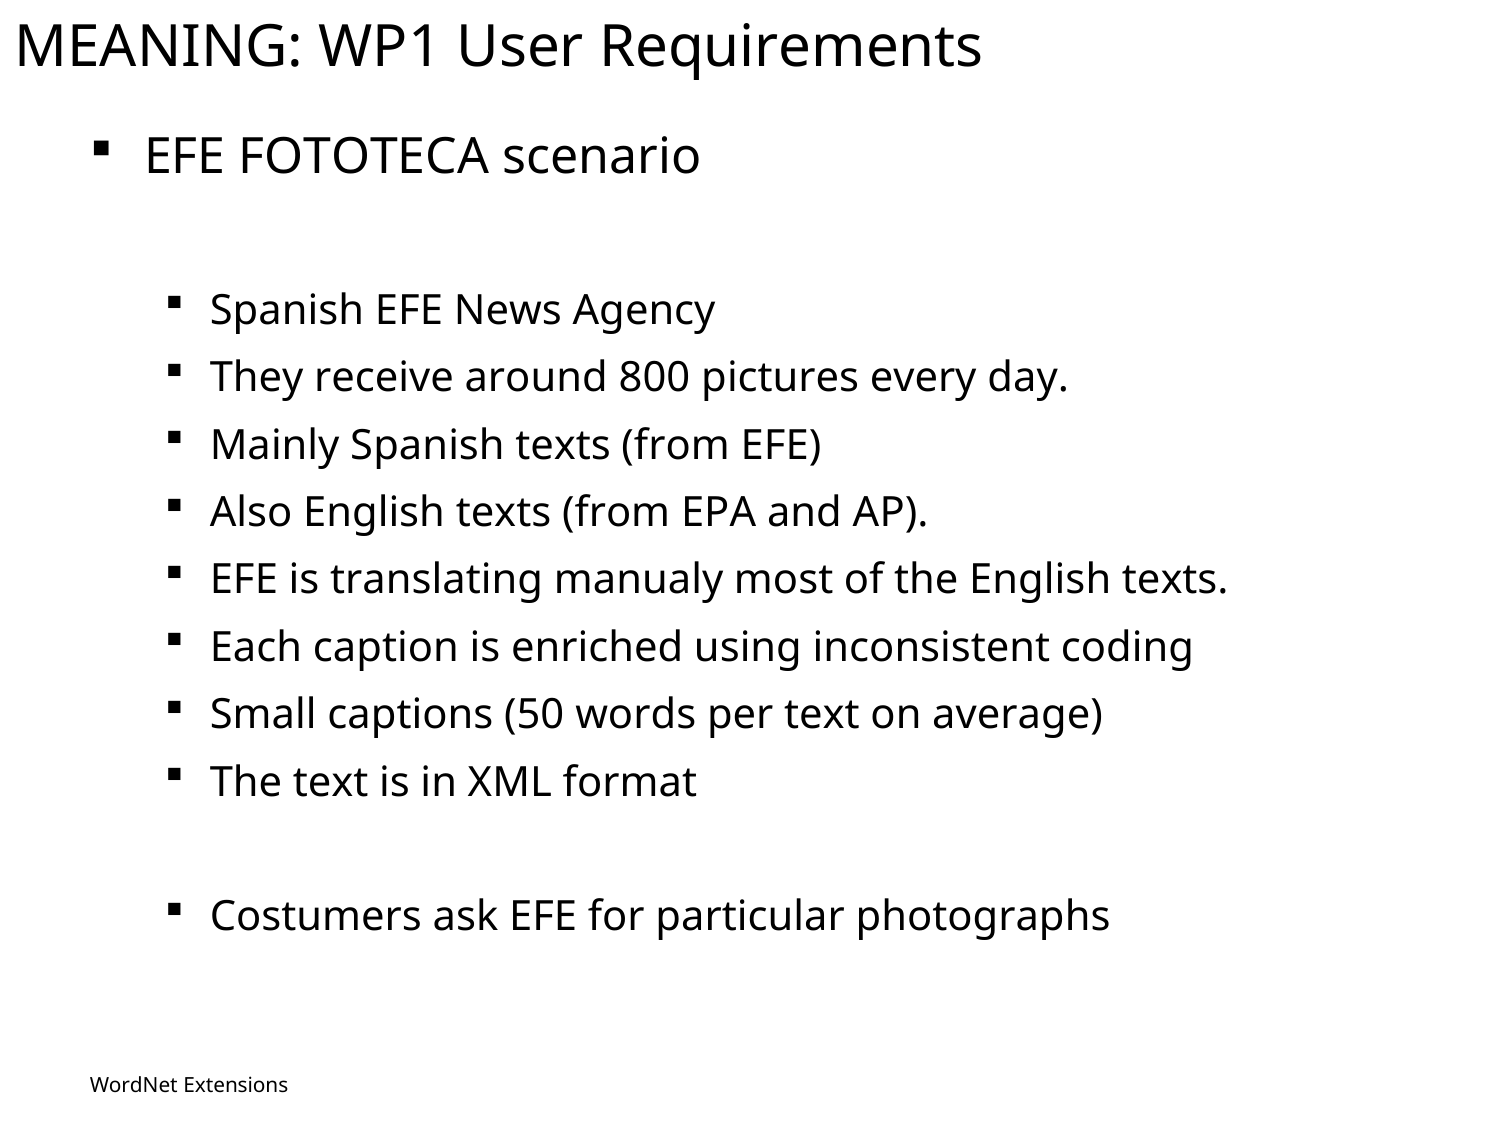

# MEANING: WP1 User Requirements
EFE FOTOTECA scenario
Spanish EFE News Agency
They receive around 800 pictures every day.
Mainly Spanish texts (from EFE)
Also English texts (from EPA and AP).
EFE is translating manualy most of the English texts.
Each caption is enriched using inconsistent coding
Small captions (50 words per text on average)
The text is in XML format
Costumers ask EFE for particular photographs